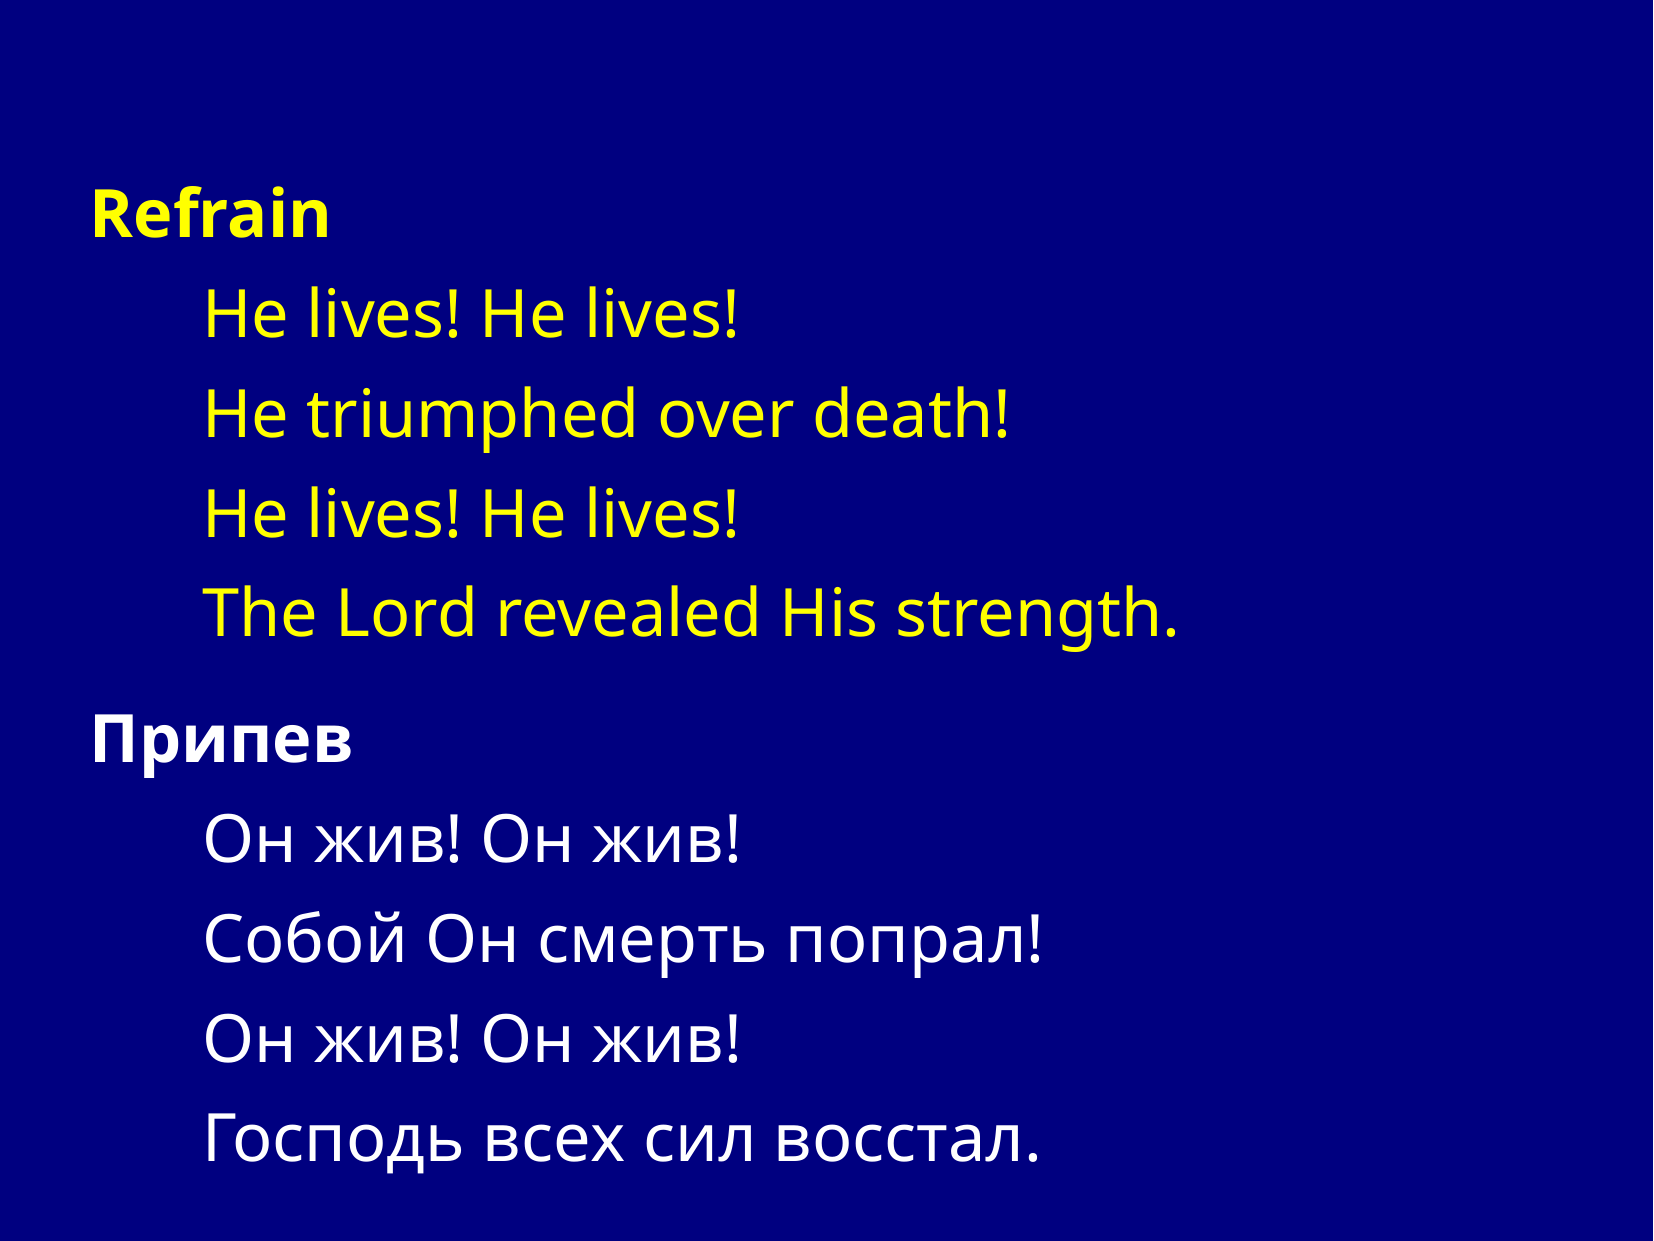

Refrain
	He lives! He lives!
	He triumphed over death!
	He lives! He lives!
	The Lord revealed His strength.
Припев
	Он жив! Он жив!
	Собой Он смерть попрал!
	Он жив! Он жив!
	Господь всех сил восстал.